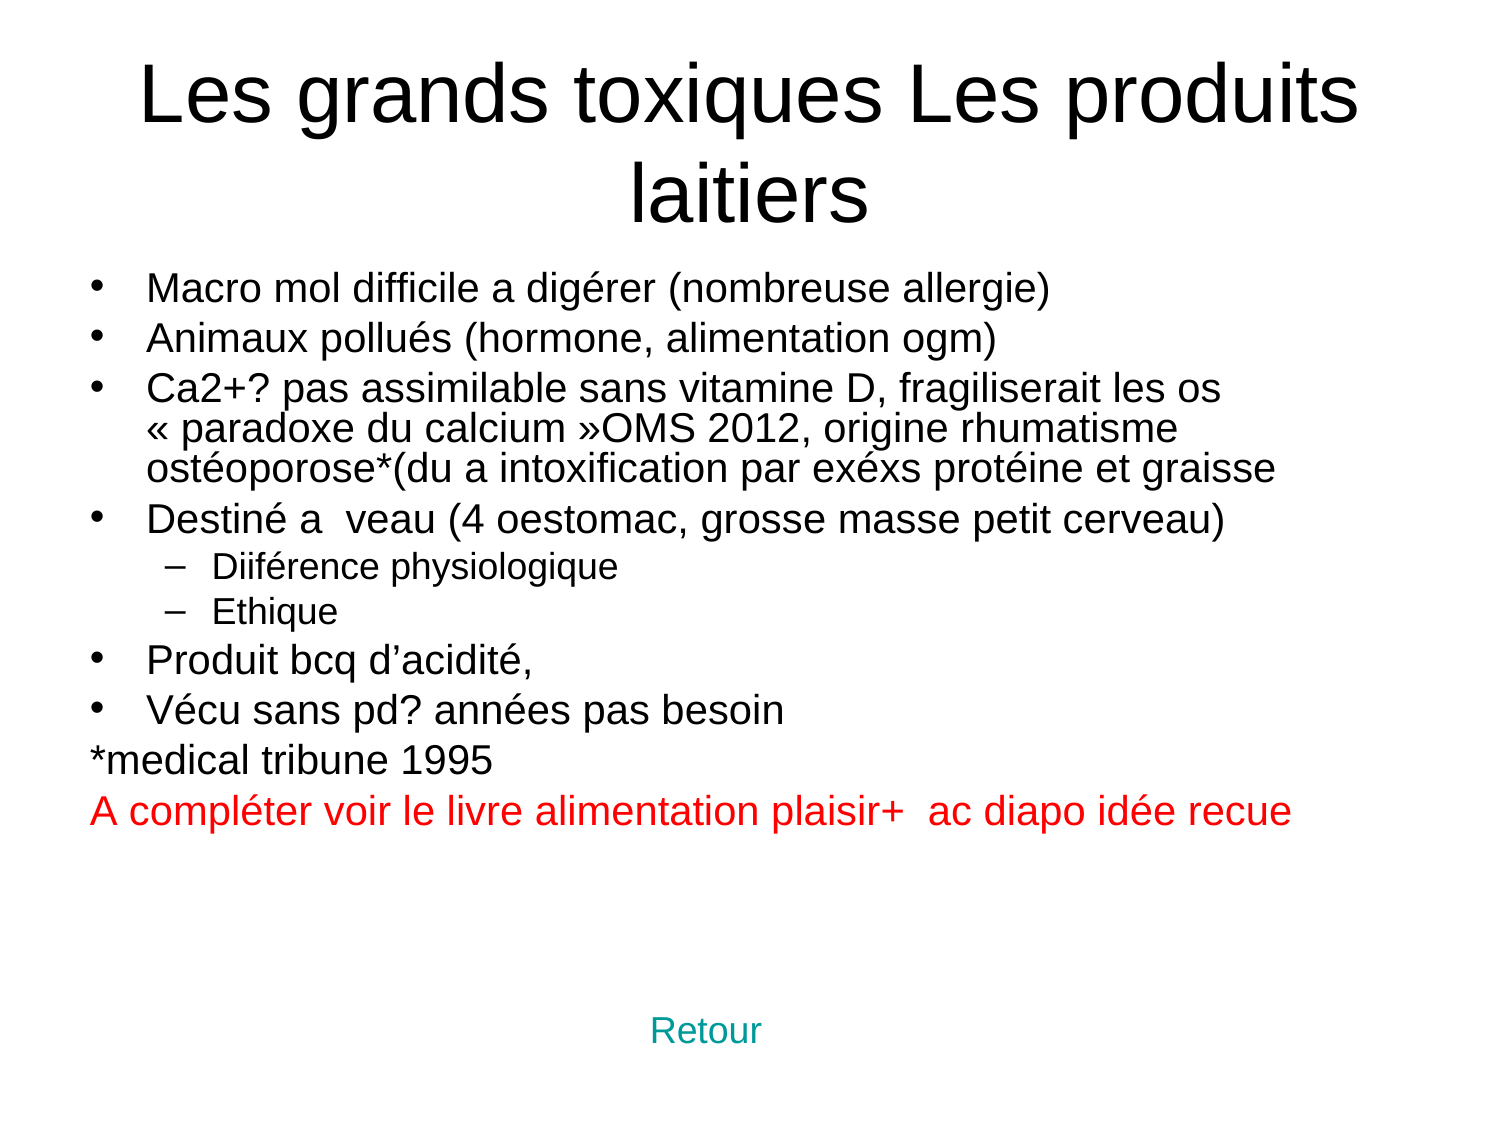

# Les grands toxiques Les produits laitiers
Macro mol difficile a digérer (nombreuse allergie)
Animaux pollués (hormone, alimentation ogm)
Ca2+? pas assimilable sans vitamine D, fragiliserait les os « paradoxe du calcium »OMS 2012, origine rhumatisme ostéoporose*(du a intoxification par exéxs protéine et graisse
Destiné a veau (4 oestomac, grosse masse petit cerveau)
Diiférence physiologique
Ethique
Produit bcq d’acidité,
Vécu sans pd? années pas besoin
*medical tribune 1995
A compléter voir le livre alimentation plaisir+ ac diapo idée recue
Retour